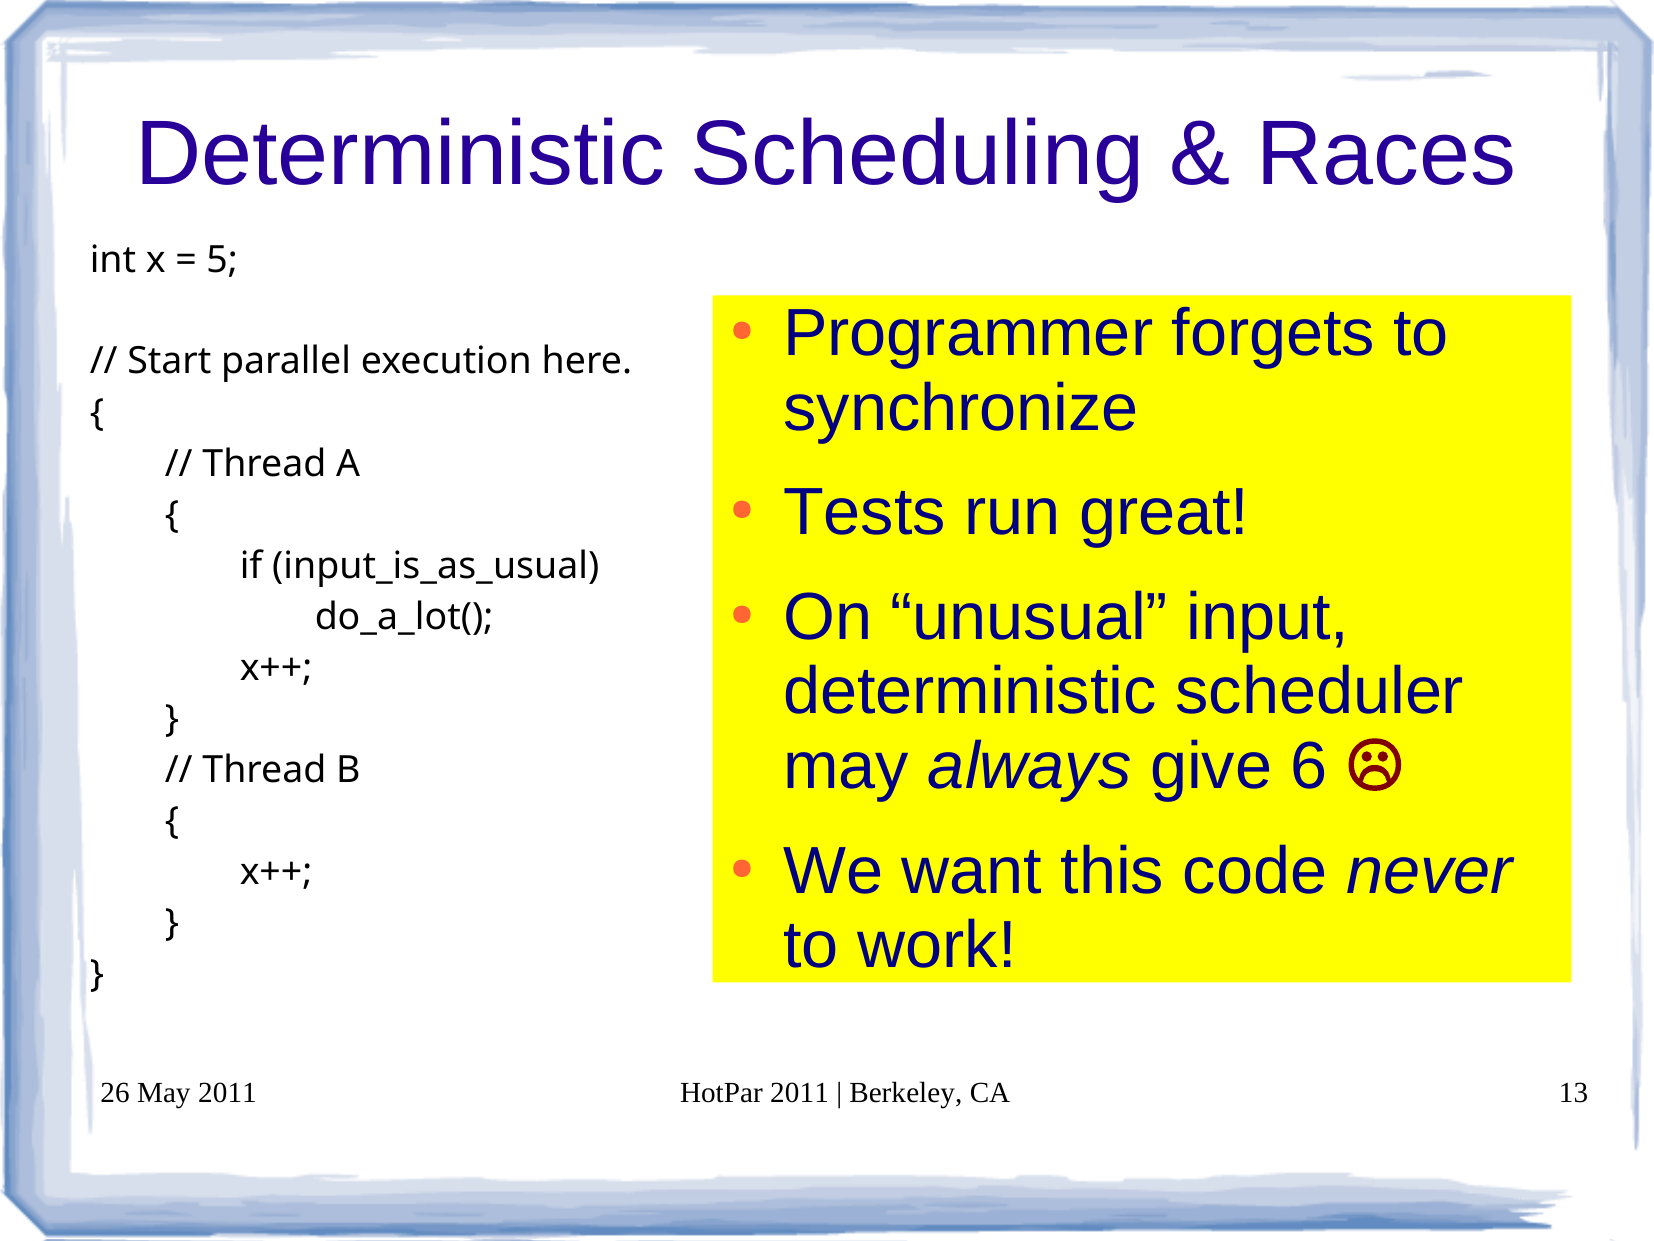

# Deterministic Scheduling & Races
int x = 5;
// Start parallel execution here.
{
	// Thread A
	{
		if (input_is_as_usual)
			do_a_lot();
		x++;
	}
	// Thread B
	{
		x++;
	}
}
Programmer forgets to synchronize
Tests run great!
On “unusual” input, deterministic scheduler may always give 6 L
We want this code never to work!
26 May 2011
HotPar 2011 | Berkeley, CA
13